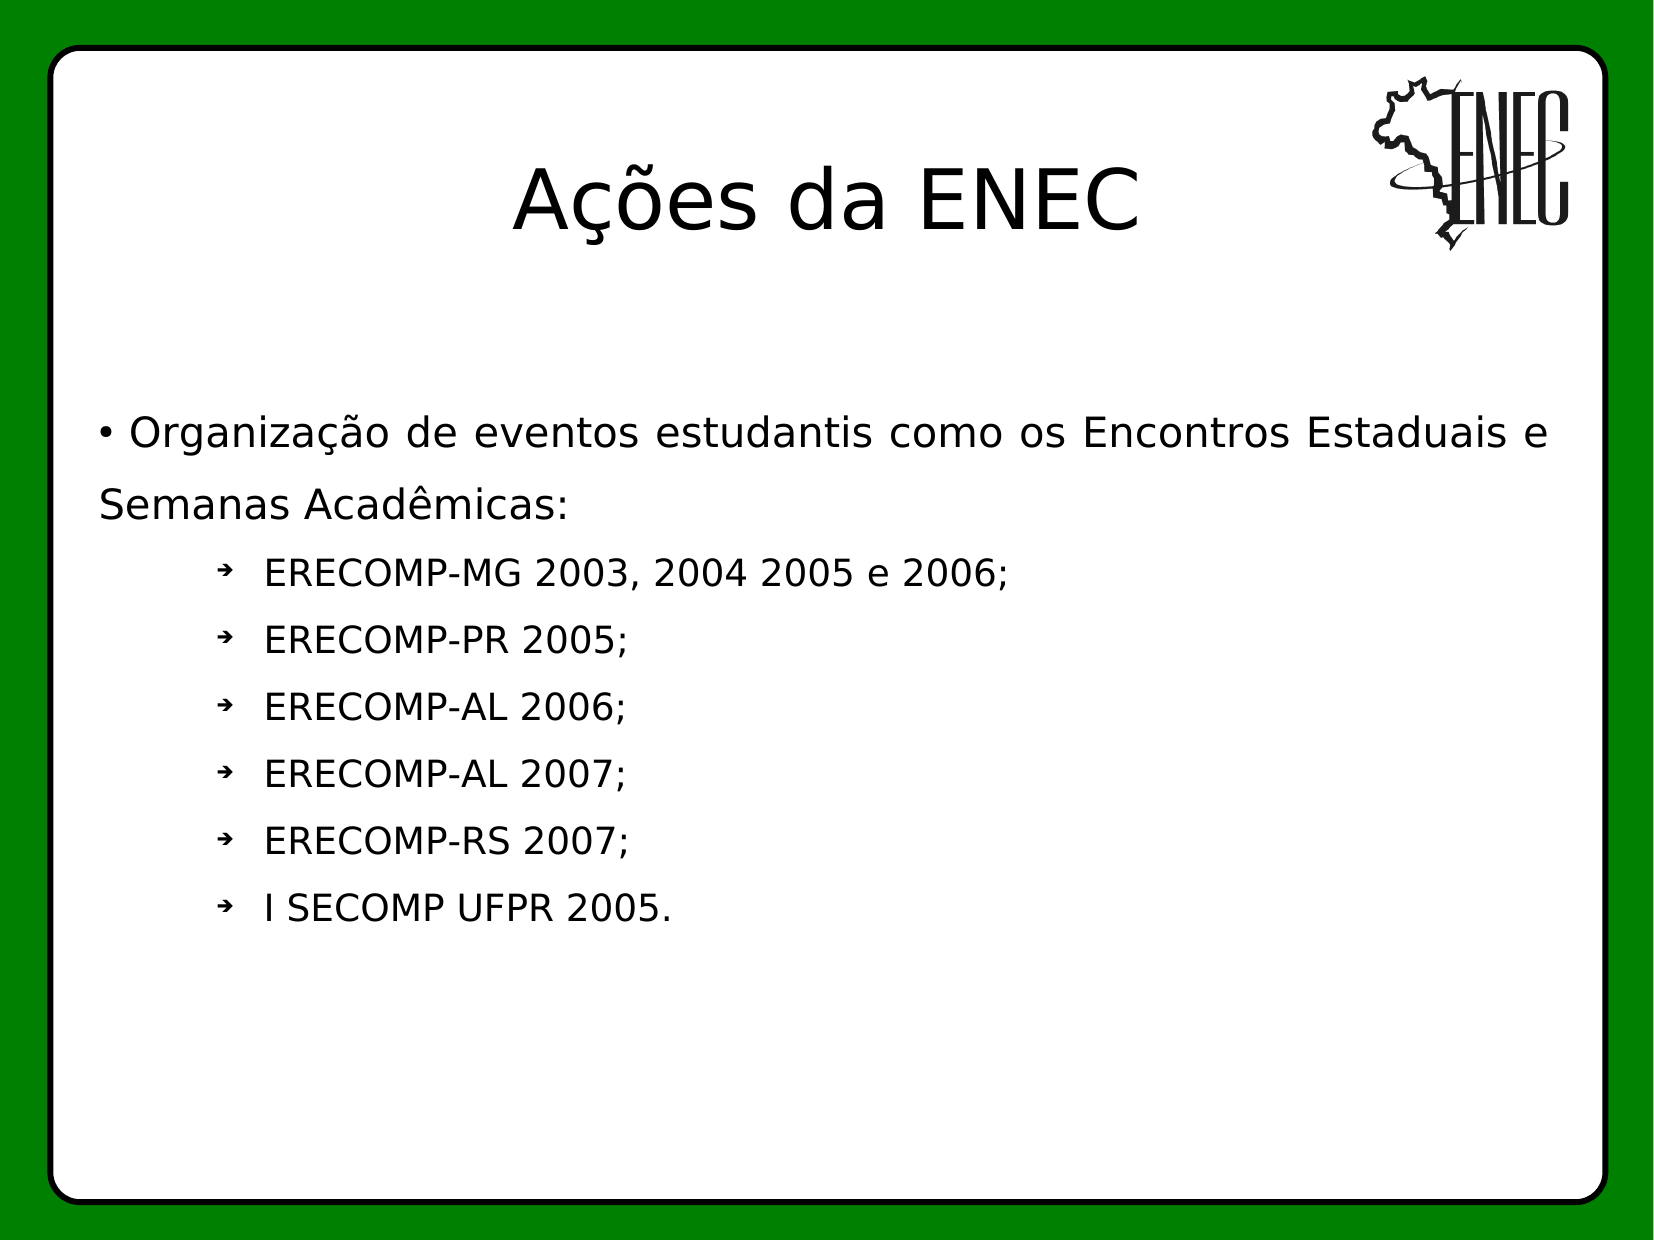

# Ações da ENEC
 Organização de eventos estudantis como os Encontros Estaduais e Semanas Acadêmicas:
ERECOMP-MG 2003, 2004 2005 e 2006;
ERECOMP-PR 2005;
ERECOMP-AL 2006;
ERECOMP-AL 2007;
ERECOMP-RS 2007;
I SECOMP UFPR 2005.